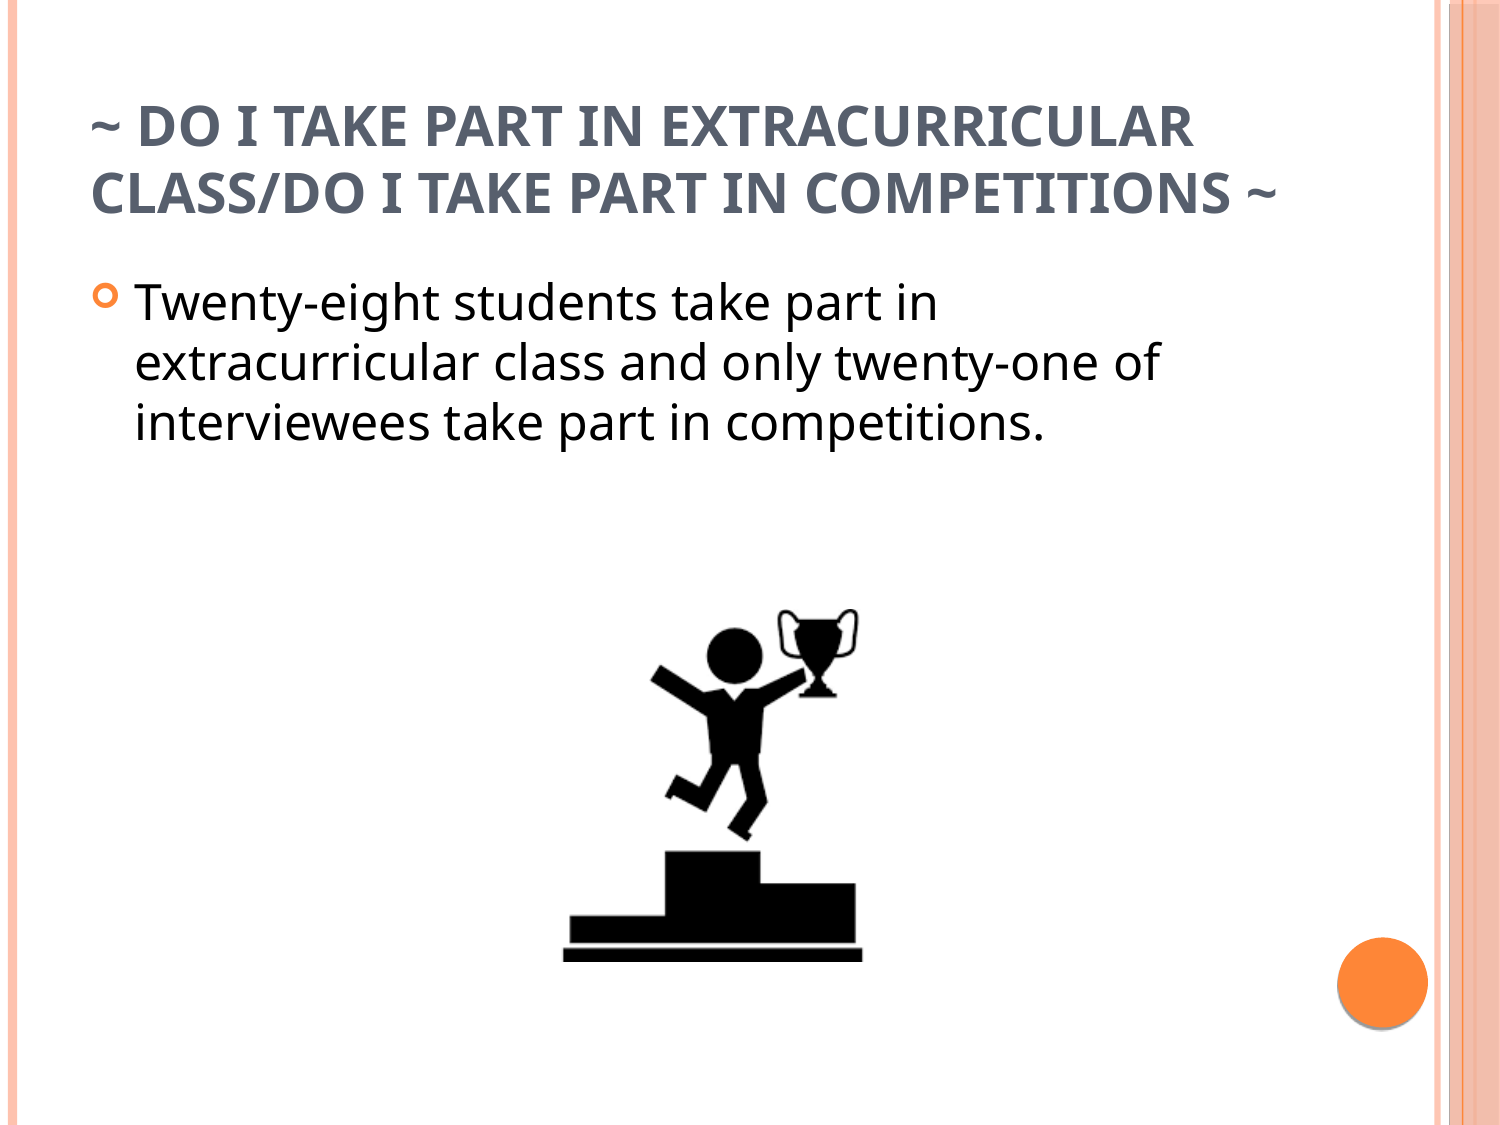

# ~ Do I take part in extracurricular class/do I take part in competitions ~
Twenty-eight students take part in extracurricular class and only twenty-one of interviewees take part in competitions.